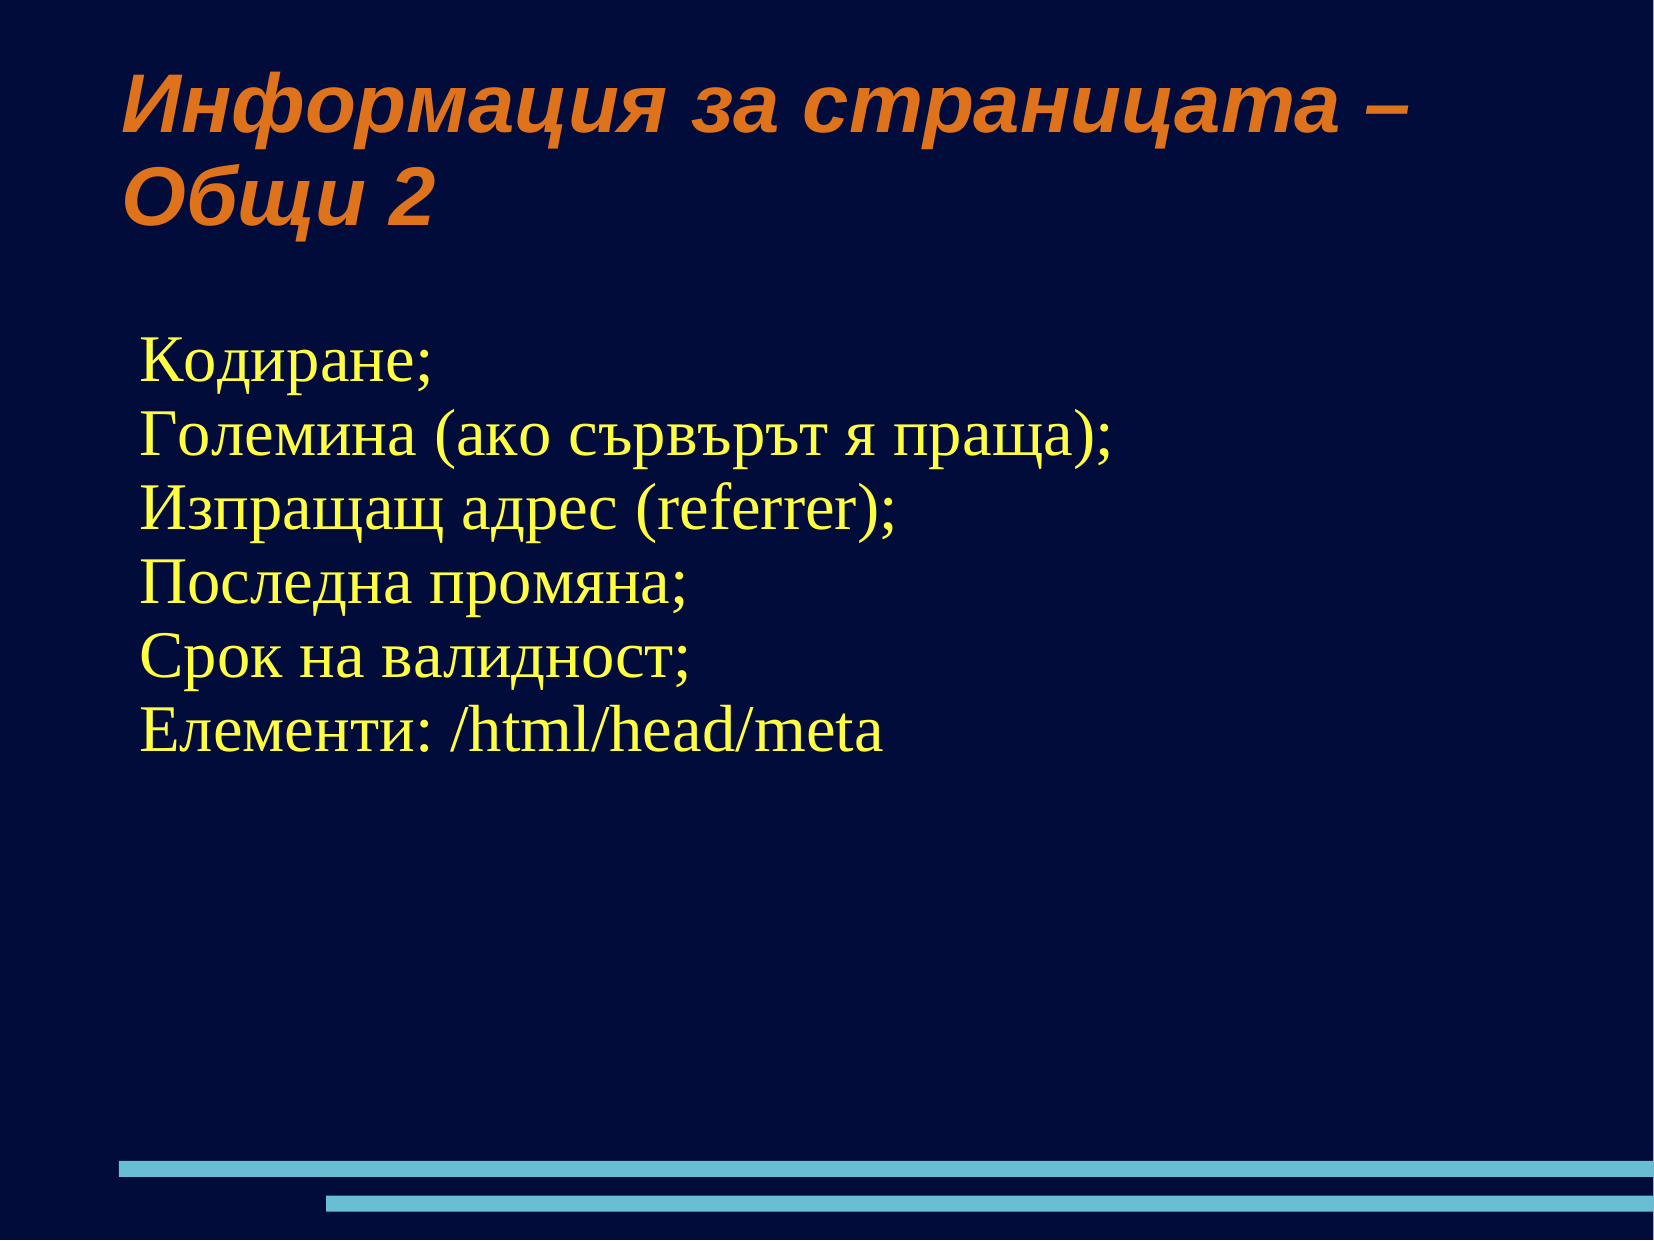

# Информация за страницата – Общи 2
Кодиране;
Големина (ако сървърът я праща);
Изпращащ адрес (referrer);
Последна промяна;
Срок на валидност;
Елементи: /html/head/meta